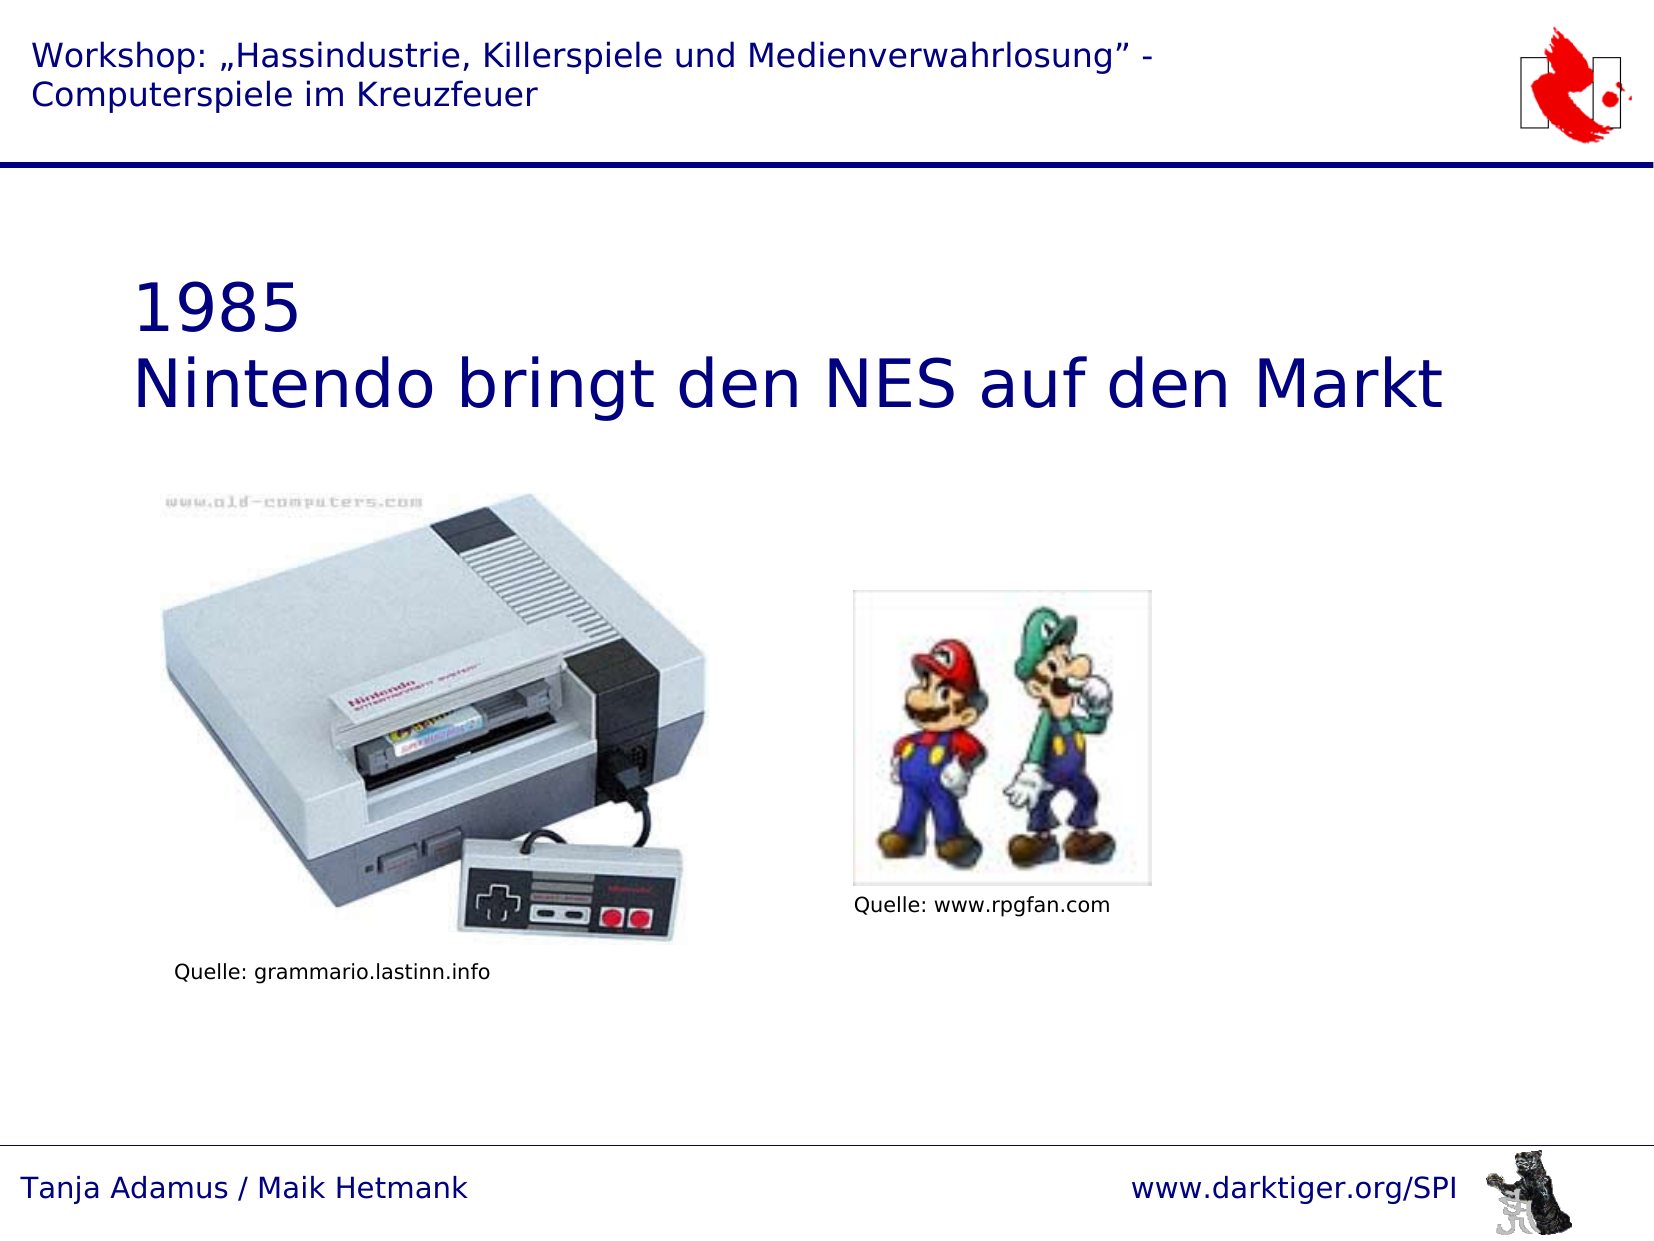

Workshop: „Hassindustrie, Killerspiele und Medienverwahrlosung” - Computerspiele im Kreuzfeuer
1985
Nintendo bringt den NES auf den Markt
Quelle: www.rpgfan.com
Quelle: grammario.lastinn.info